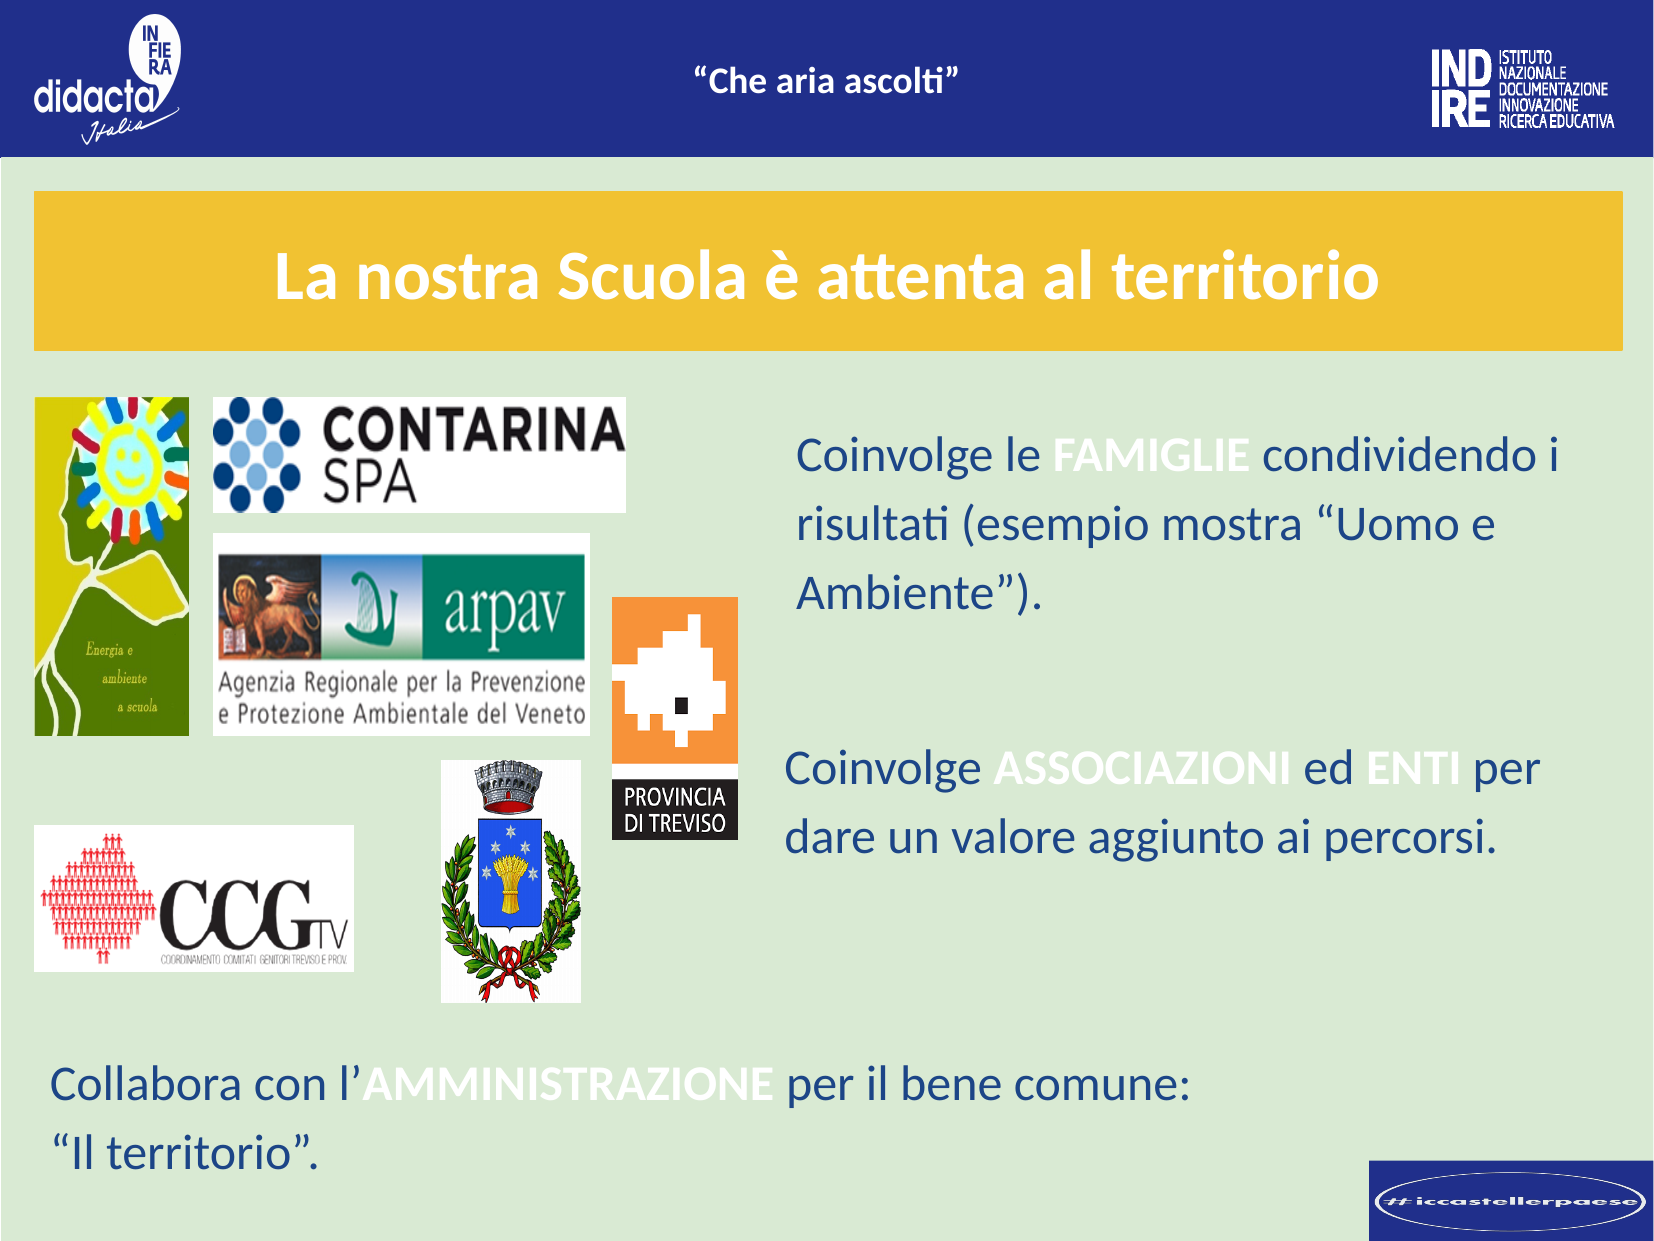

“Che aria ascolti”
La nostra Scuola è attenta al territorio
Coinvolge le FAMIGLIE condividendo i risultati (esempio mostra “Uomo e Ambiente”).
Coinvolge ASSOCIAZIONI ed ENTI per dare un valore aggiunto ai percorsi.
Collabora con l’AMMINISTRAZIONE per il bene comune:
“Il territorio”.